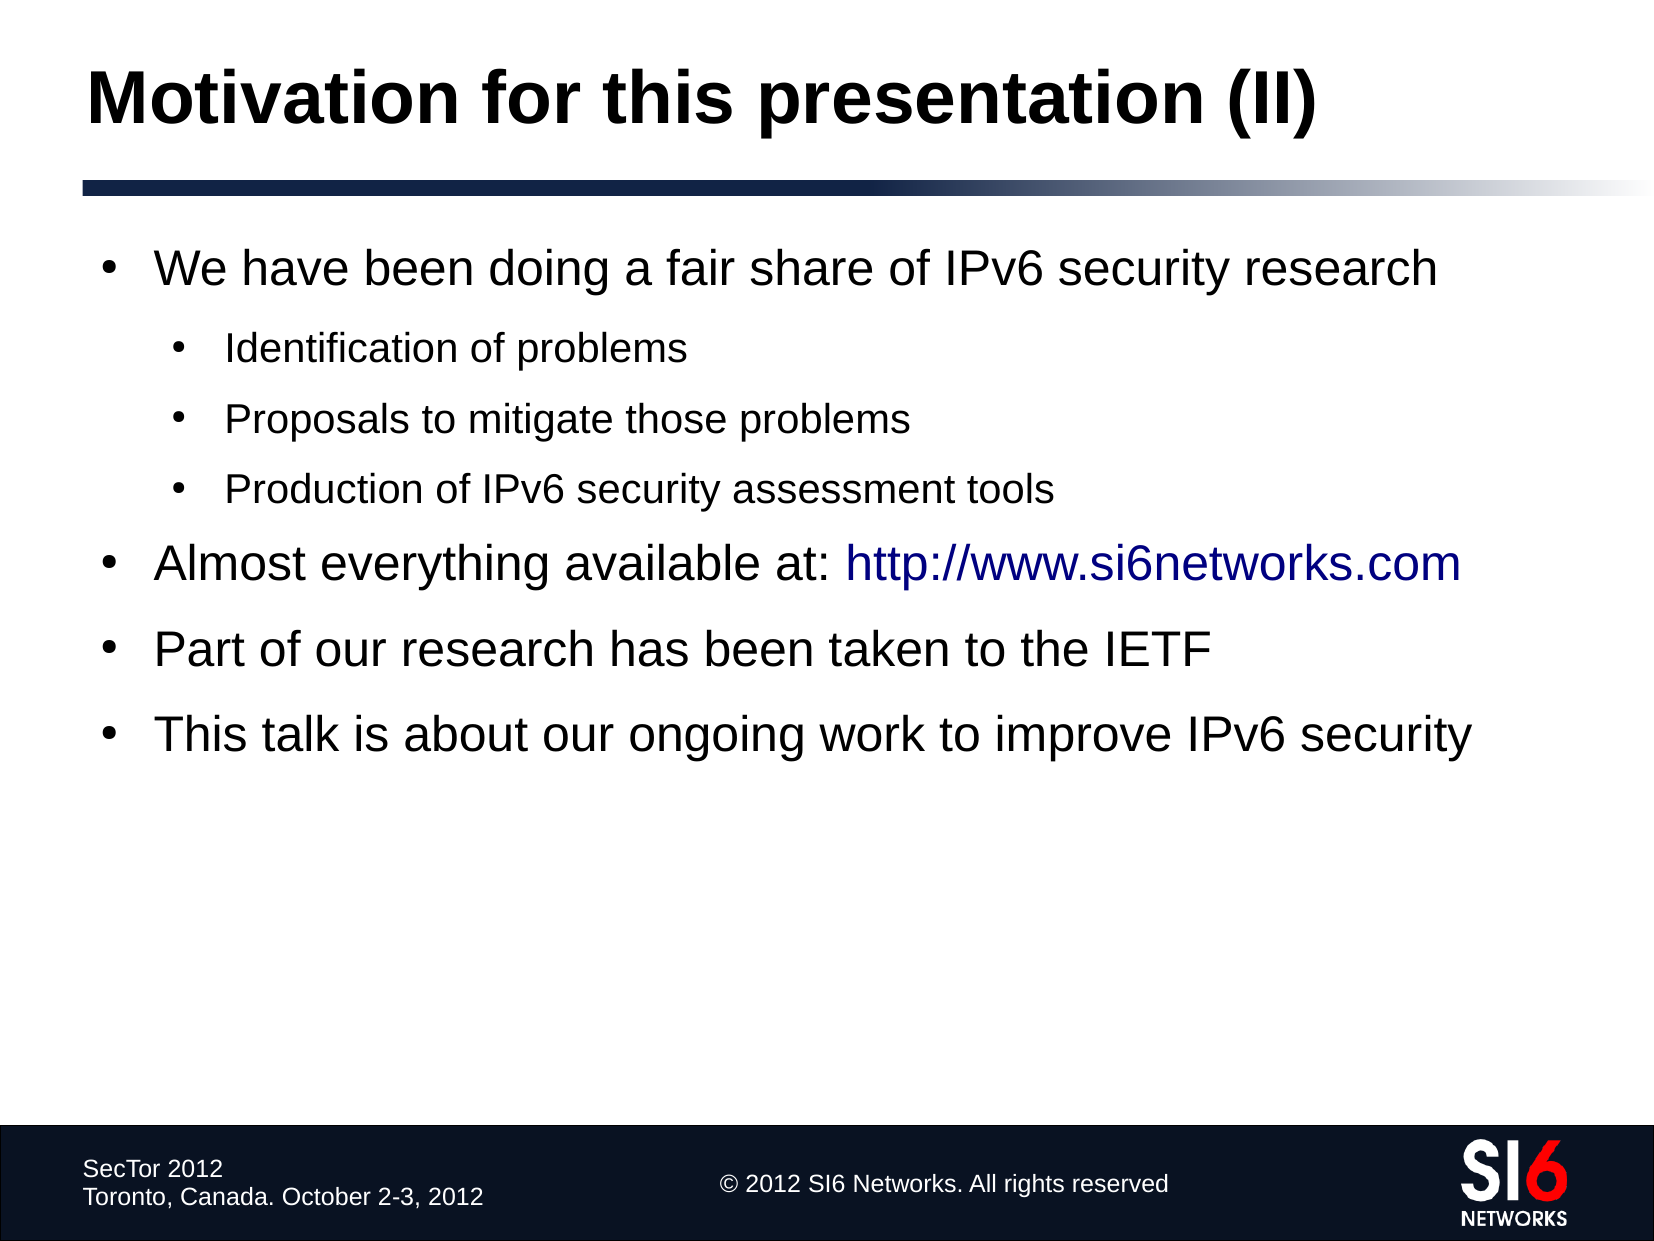

# Motivation for this presentation (II)
We have been doing a fair share of IPv6 security research
Identification of problems
Proposals to mitigate those problems
Production of IPv6 security assessment tools
Almost everything available at: http://www.si6networks.com
Part of our research has been taken to the IETF
This talk is about our ongoing work to improve IPv6 security